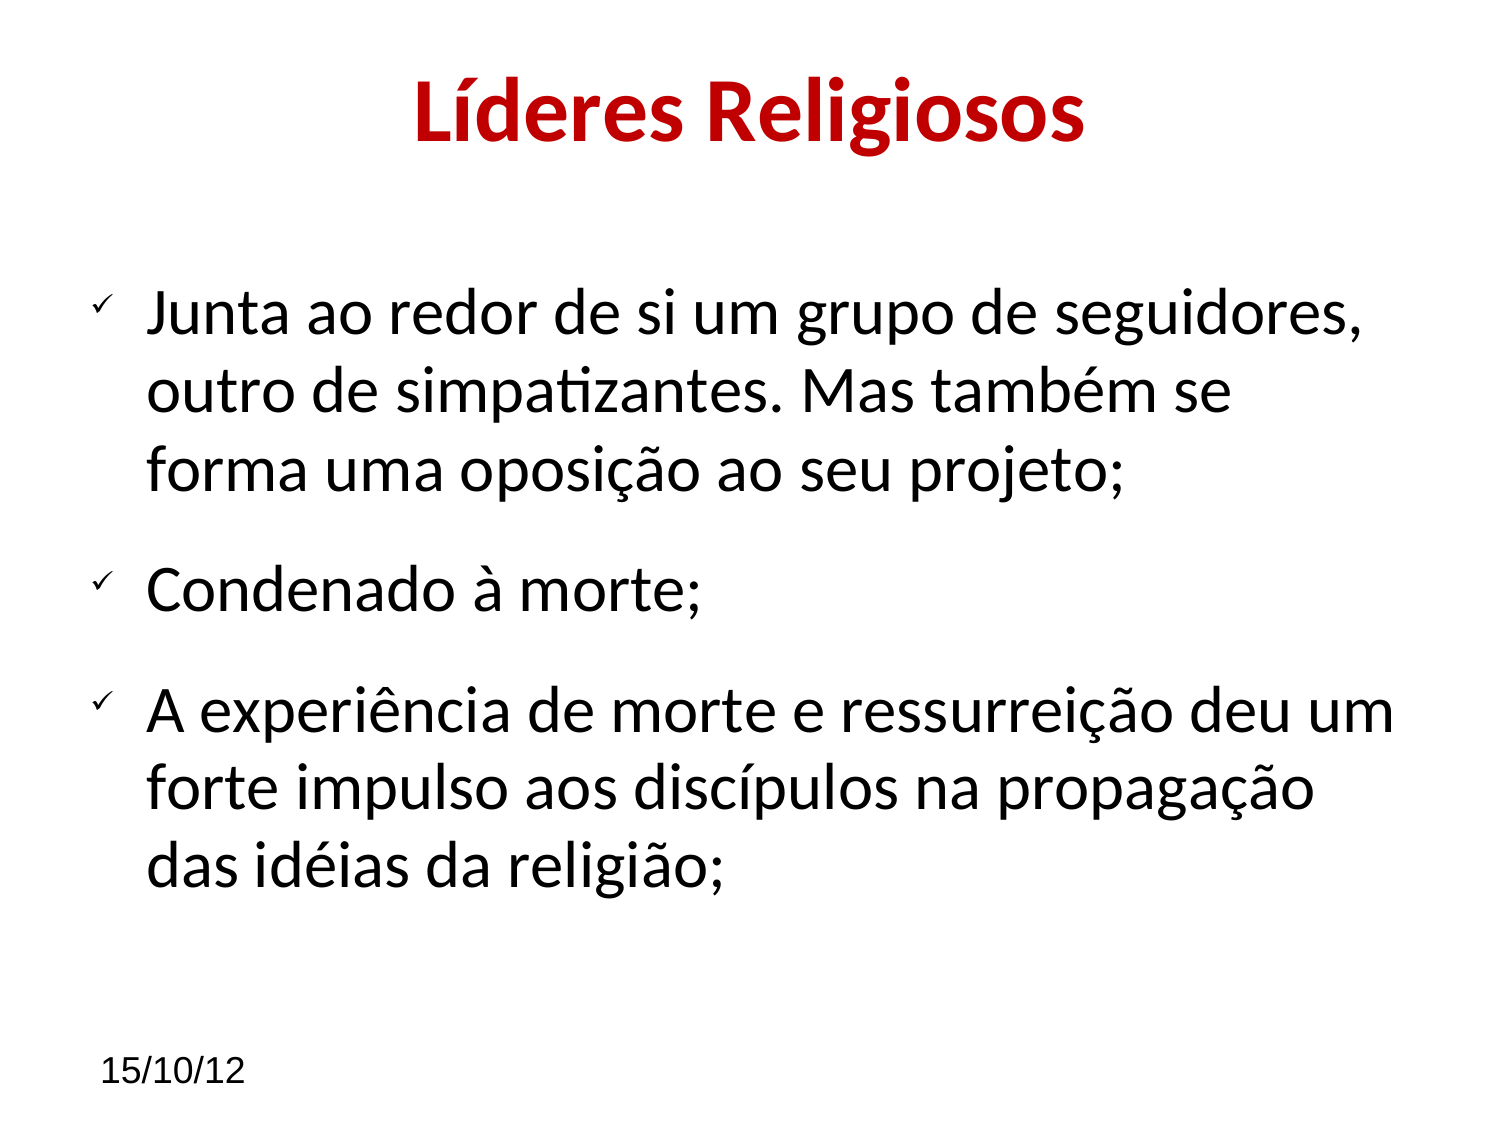

# Líderes Religiosos
Junta ao redor de si um grupo de seguidores, outro de simpatizantes. Mas também se forma uma oposição ao seu projeto;
Condenado à morte;
A experiência de morte e ressurreição deu um forte impulso aos discípulos na propagação das idéias da religião;